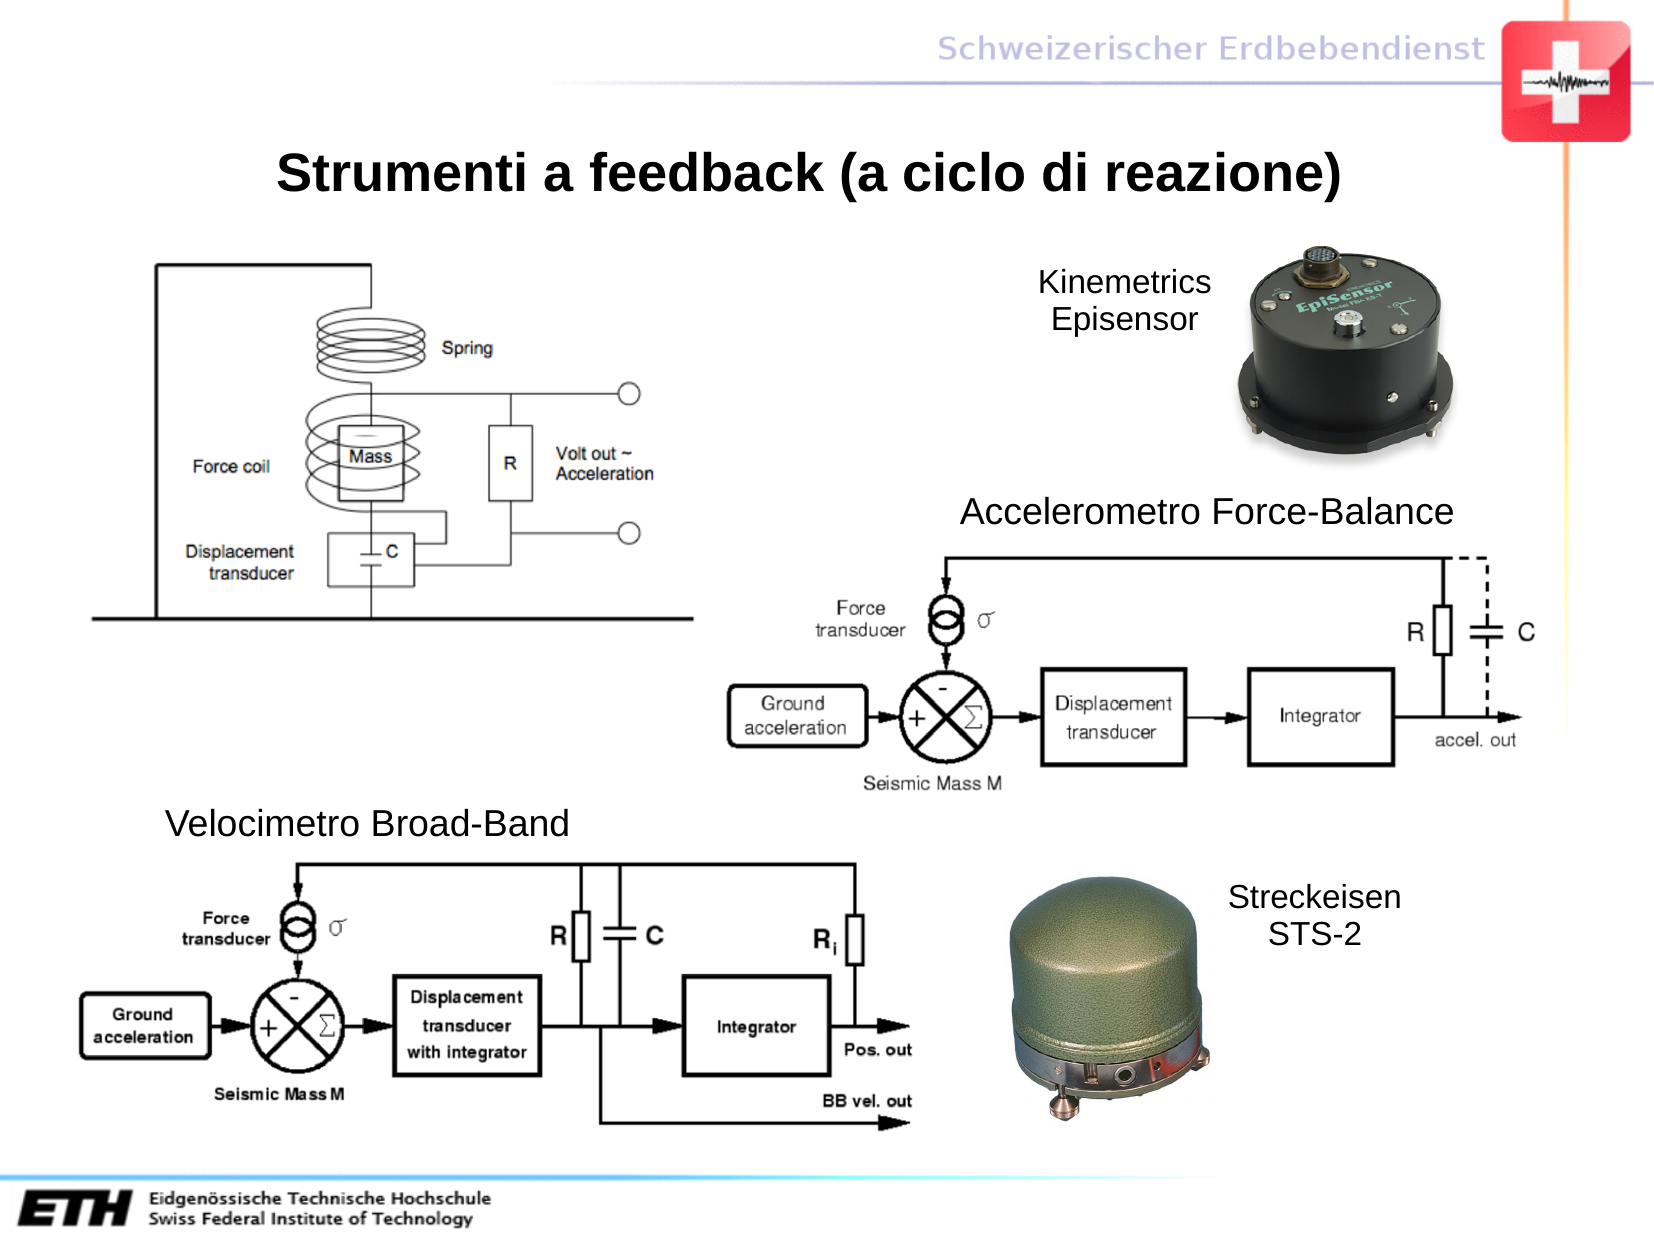

Strumenti a feedback (a ciclo di reazione)
Testo.
Kinemetrics Episensor
Accelerometro Force-Balance
Velocimetro Broad-Band
Streckeisen STS-2